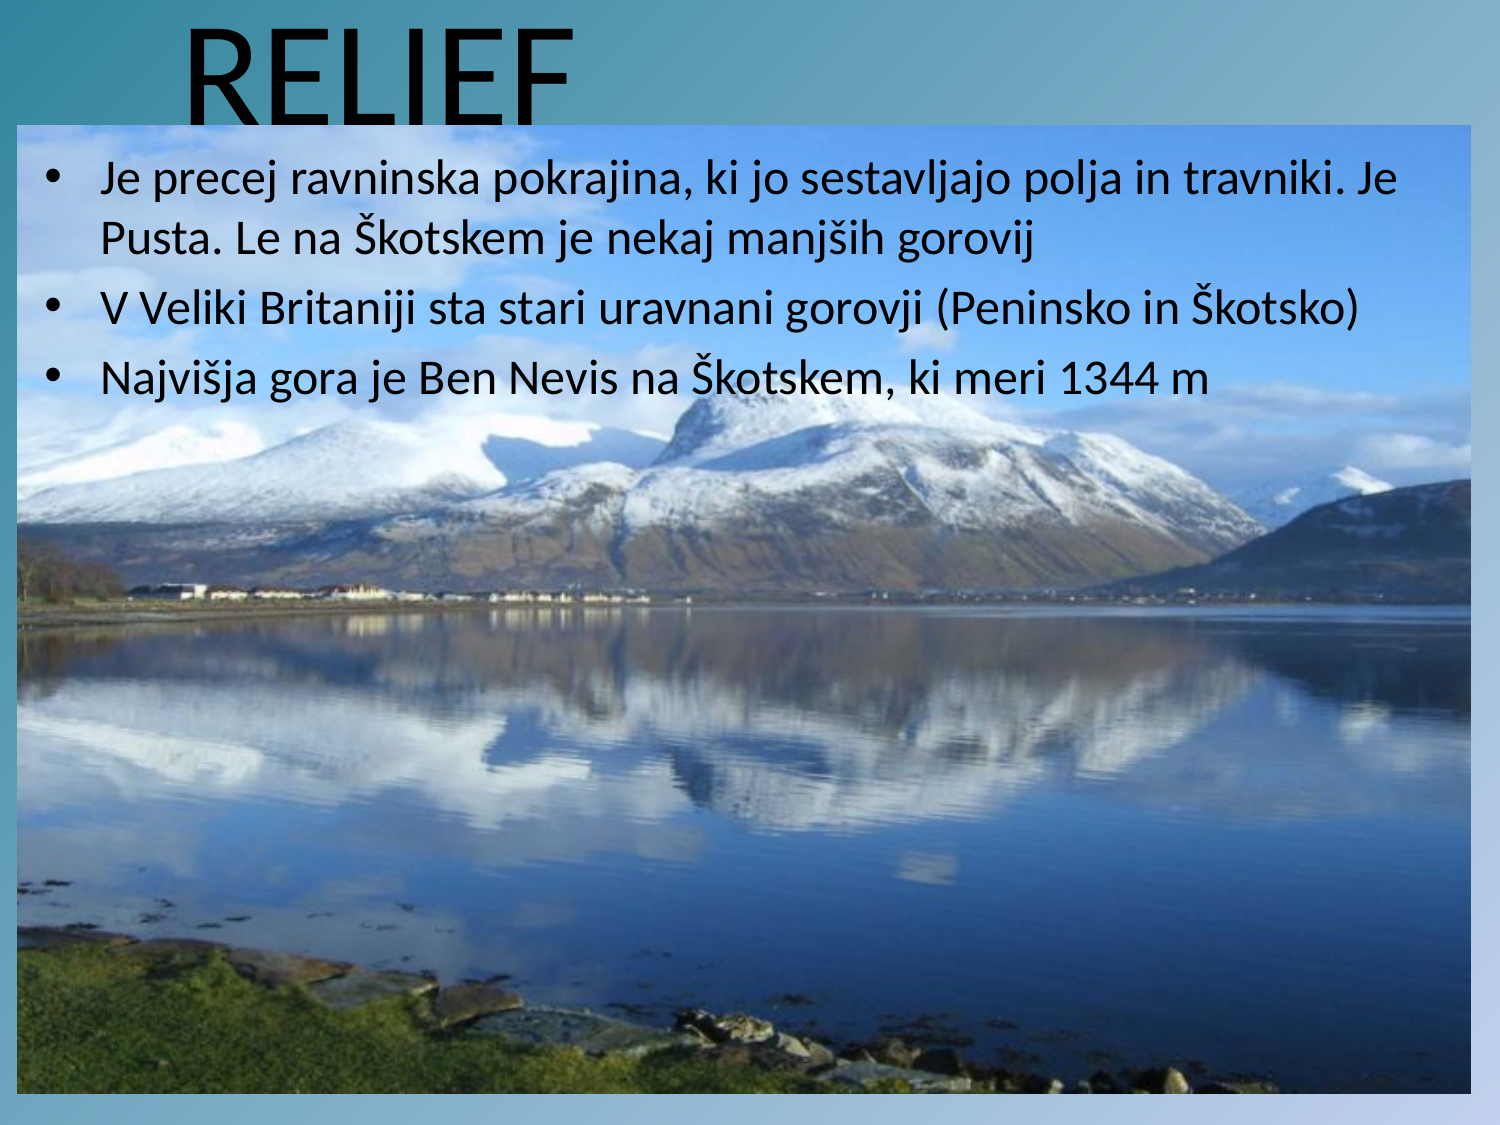

# RELIEF
Je precej ravninska pokrajina, ki jo sestavljajo polja in travniki. Je Pusta. Le na Škotskem je nekaj manjših gorovij
V Veliki Britaniji sta stari uravnani gorovji (Peninsko in Škotsko)
Najvišja gora je Ben Nevis na Škotskem, ki meri 1344 m